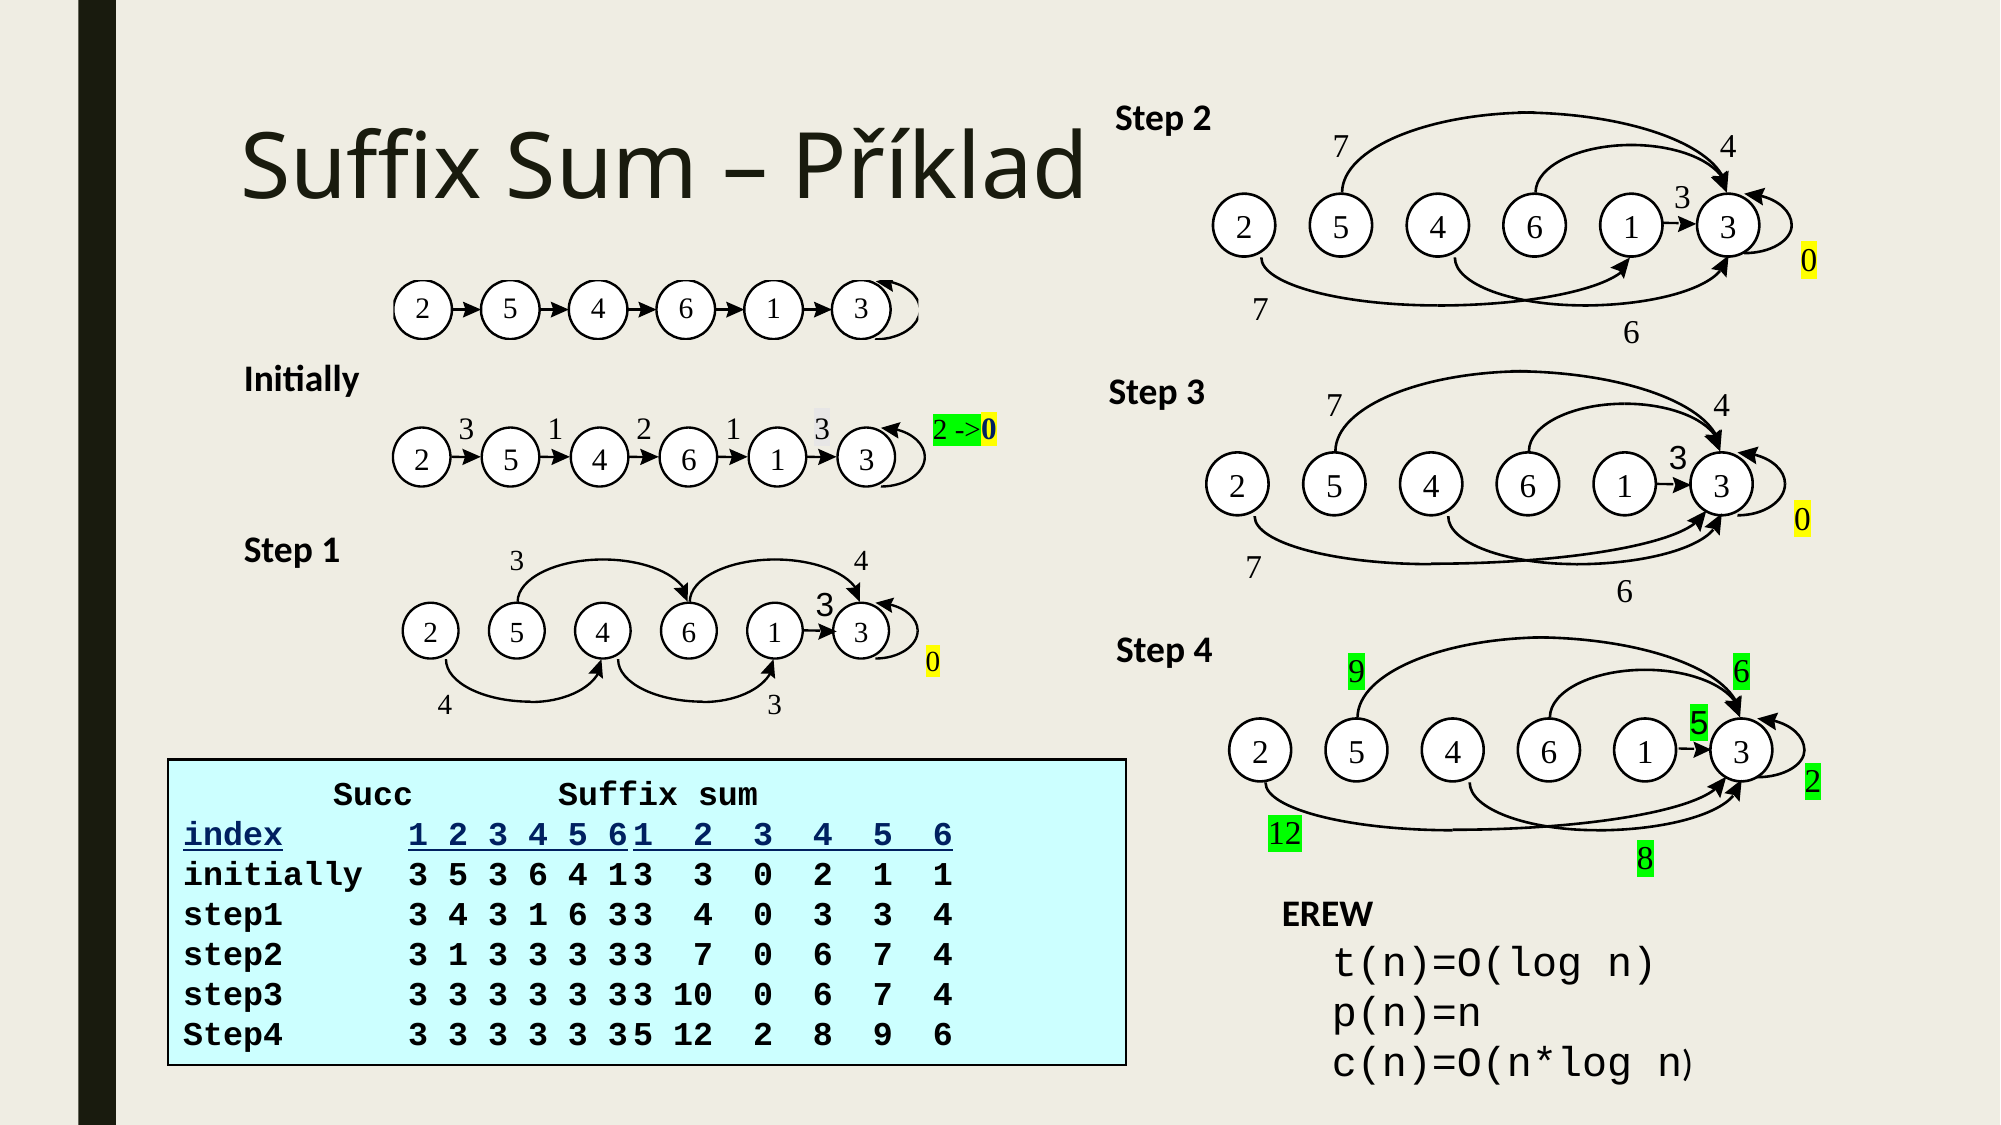

Step 2
# Suffix Sum – Příklad
7
4
2
5
4
6
1
3
0
7
6
3
Initially
Step 3
7
4
2
5
4
6
1
3
0
7
6
3
1
2
1
3
2 ->0
2
5
4
6
1
3
3
Step 1
3
4
2
5
4
6
1
3
0
4
3
3
Step 4
9
6
2
5
4
6
1
3
2
12
8
5
		Succ		Suffix sum
index		1 2 3 4 5 6	1 2 3 4 5 6
initially	3 5 3 6 4 1	3 3 0 2 1 1
step1		3 4 3 1 6 3	3 4 0 3 3 4
step2		3 1 3 3 3 3	3 7 0 6 7 4
step3		3 3 3 3 3 3	3 10 0 6 7 4
Step4		3 3 3 3 3 3	5 12 2 8 9 6
EREW
 t(n)=O(log n)
 p(n)=n
 c(n)=O(n*log n)